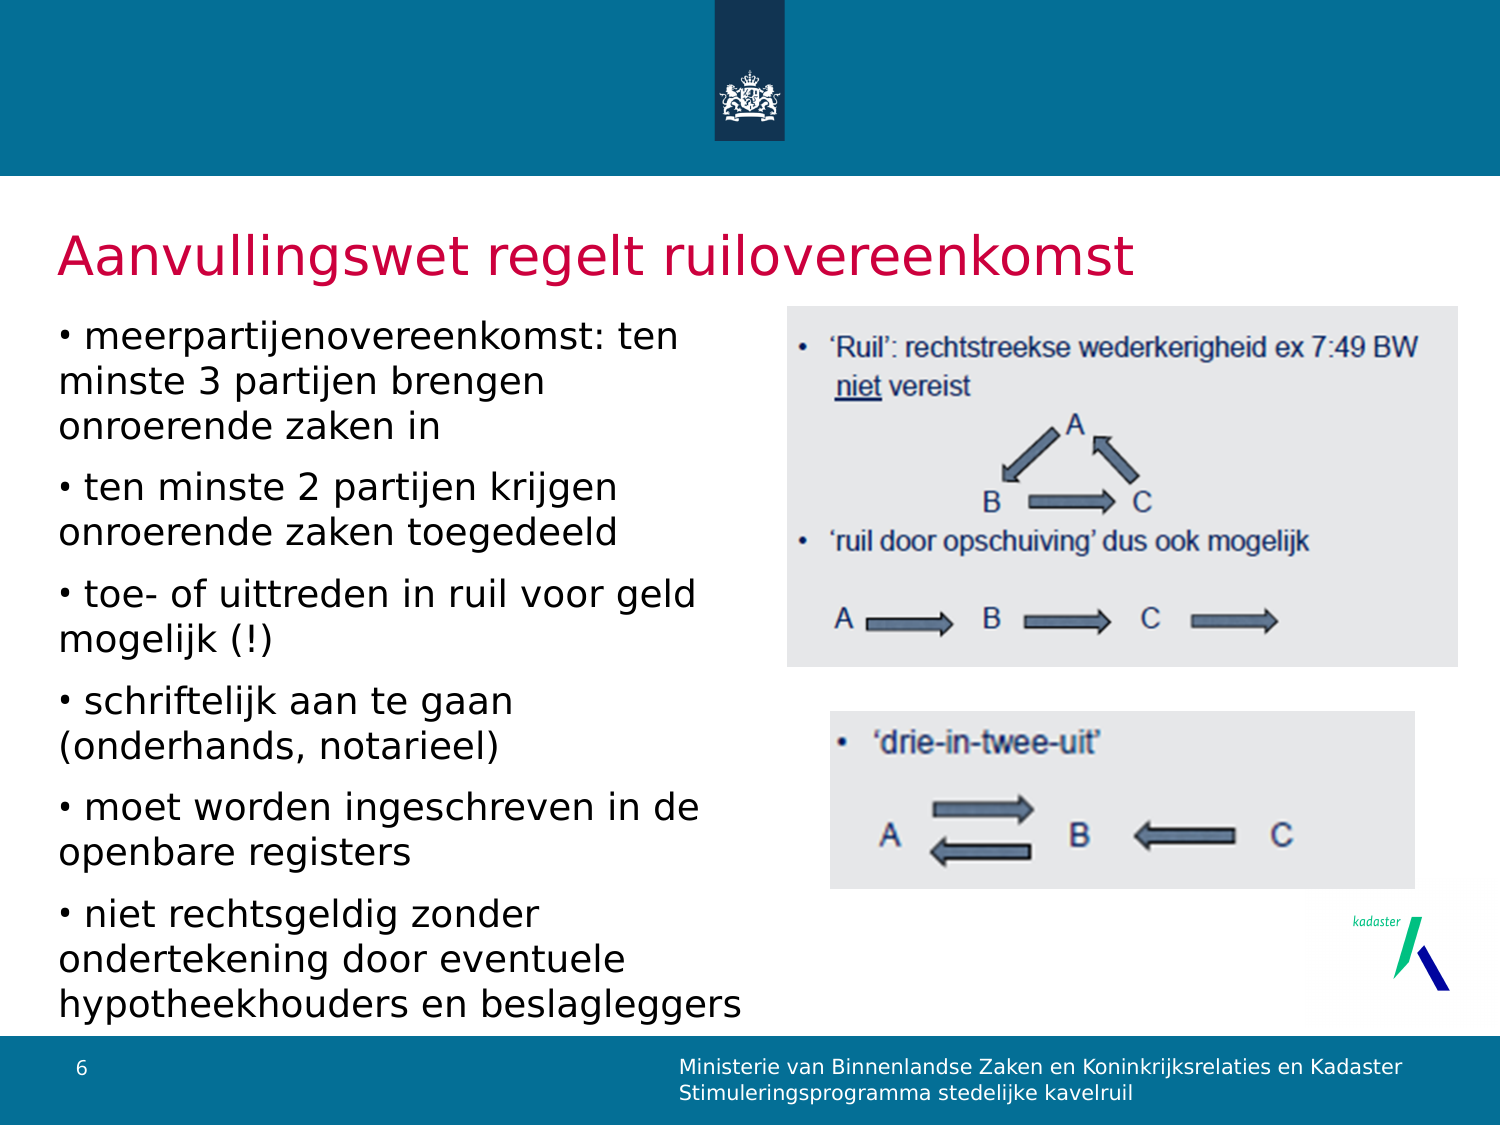

# Aanvullingswet regelt ruilovereenkomst
 meerpartijenovereenkomst: ten minste 3 partijen brengen onroerende zaken in
 ten minste 2 partijen krijgen onroerende zaken toegedeeld
 toe- of uittreden in ruil voor geld mogelijk (!)
 schriftelijk aan te gaan (onderhands, notarieel)
 moet worden ingeschreven in de openbare registers
 niet rechtsgeldig zonder ondertekening door eventuele hypotheekhouders en beslagleggers
Ministerie van Binnenlandse Zaken en Koninkrijksrelaties en Kadaster
Stimuleringsprogramma stedelijke kavelruil